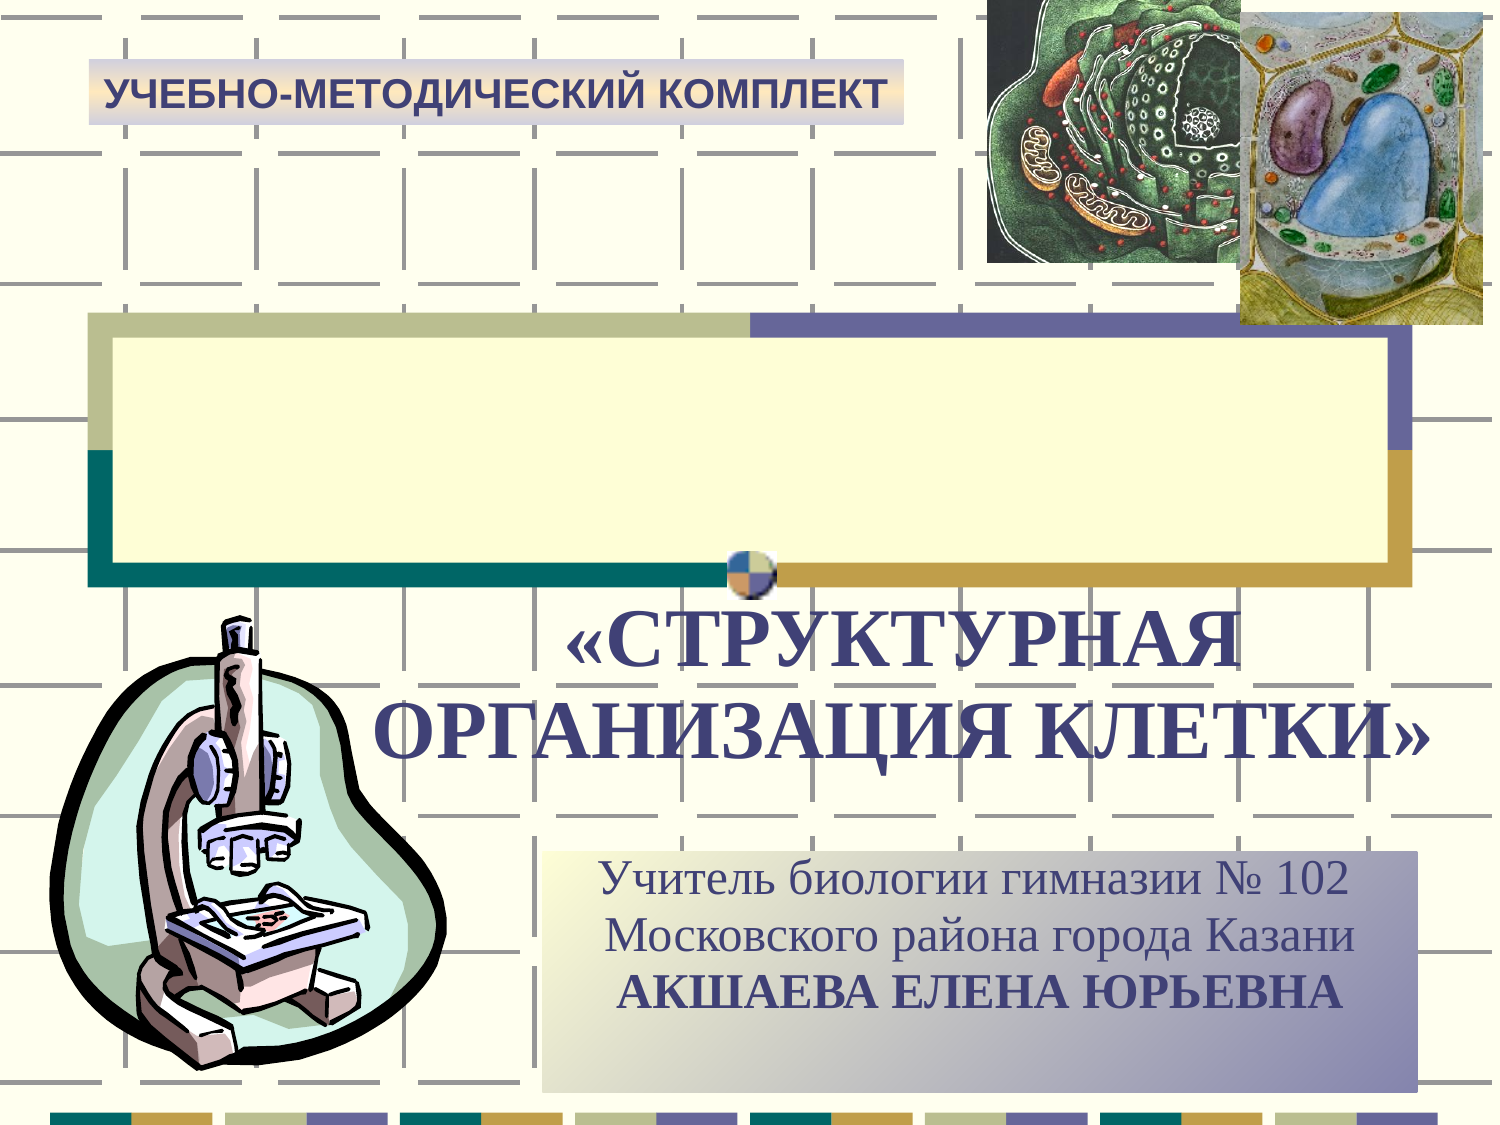

УЧЕБНО-МЕТОДИЧЕСКИЙ КОМПЛЕКТ
# «СТРУКТУРНАЯ ОРГАНИЗАЦИЯ КЛЕТКИ»
Учитель биологии гимназии № 102
Московского района города Казани
АКШАЕВА ЕЛЕНА ЮРЬЕВНА